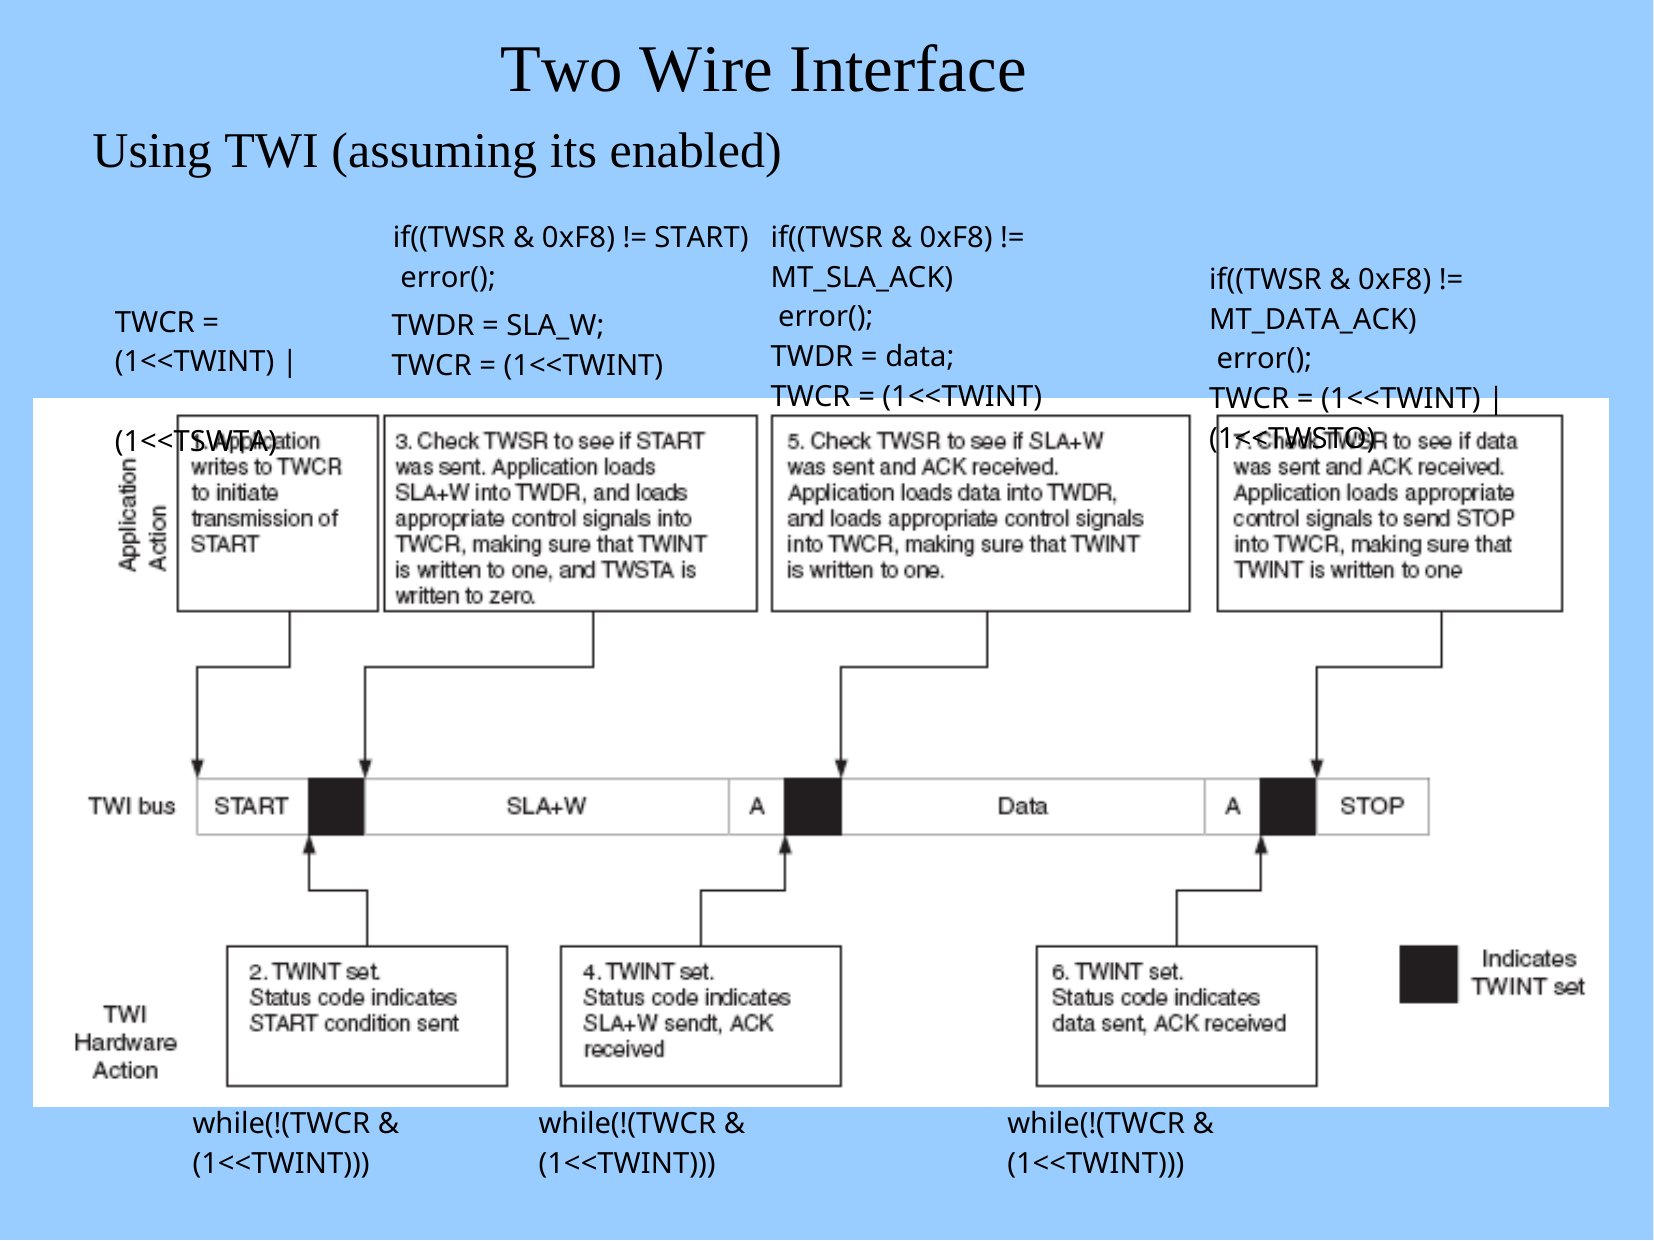

Two Wire Interface
Using TWI (assuming its enabled)
if((TWSR & 0xF8) != MT_SLA_ACK)
 error();
TWDR = data;
TWCR = (1<<TWINT)
if((TWSR & 0xF8) != START)
 error();
if((TWSR & 0xF8) != MT_DATA_ACK)
 error();
TWCR = (1<<TWINT) | (1<<TWSTO)
TWCR = (1<<TWINT) |
 (1<<TSWTA)
TWDR = SLA_W;
TWCR = (1<<TWINT)
while(!(TWCR & (1<<TWINT)))
while(!(TWCR & (1<<TWINT)))
while(!(TWCR & (1<<TWINT)))